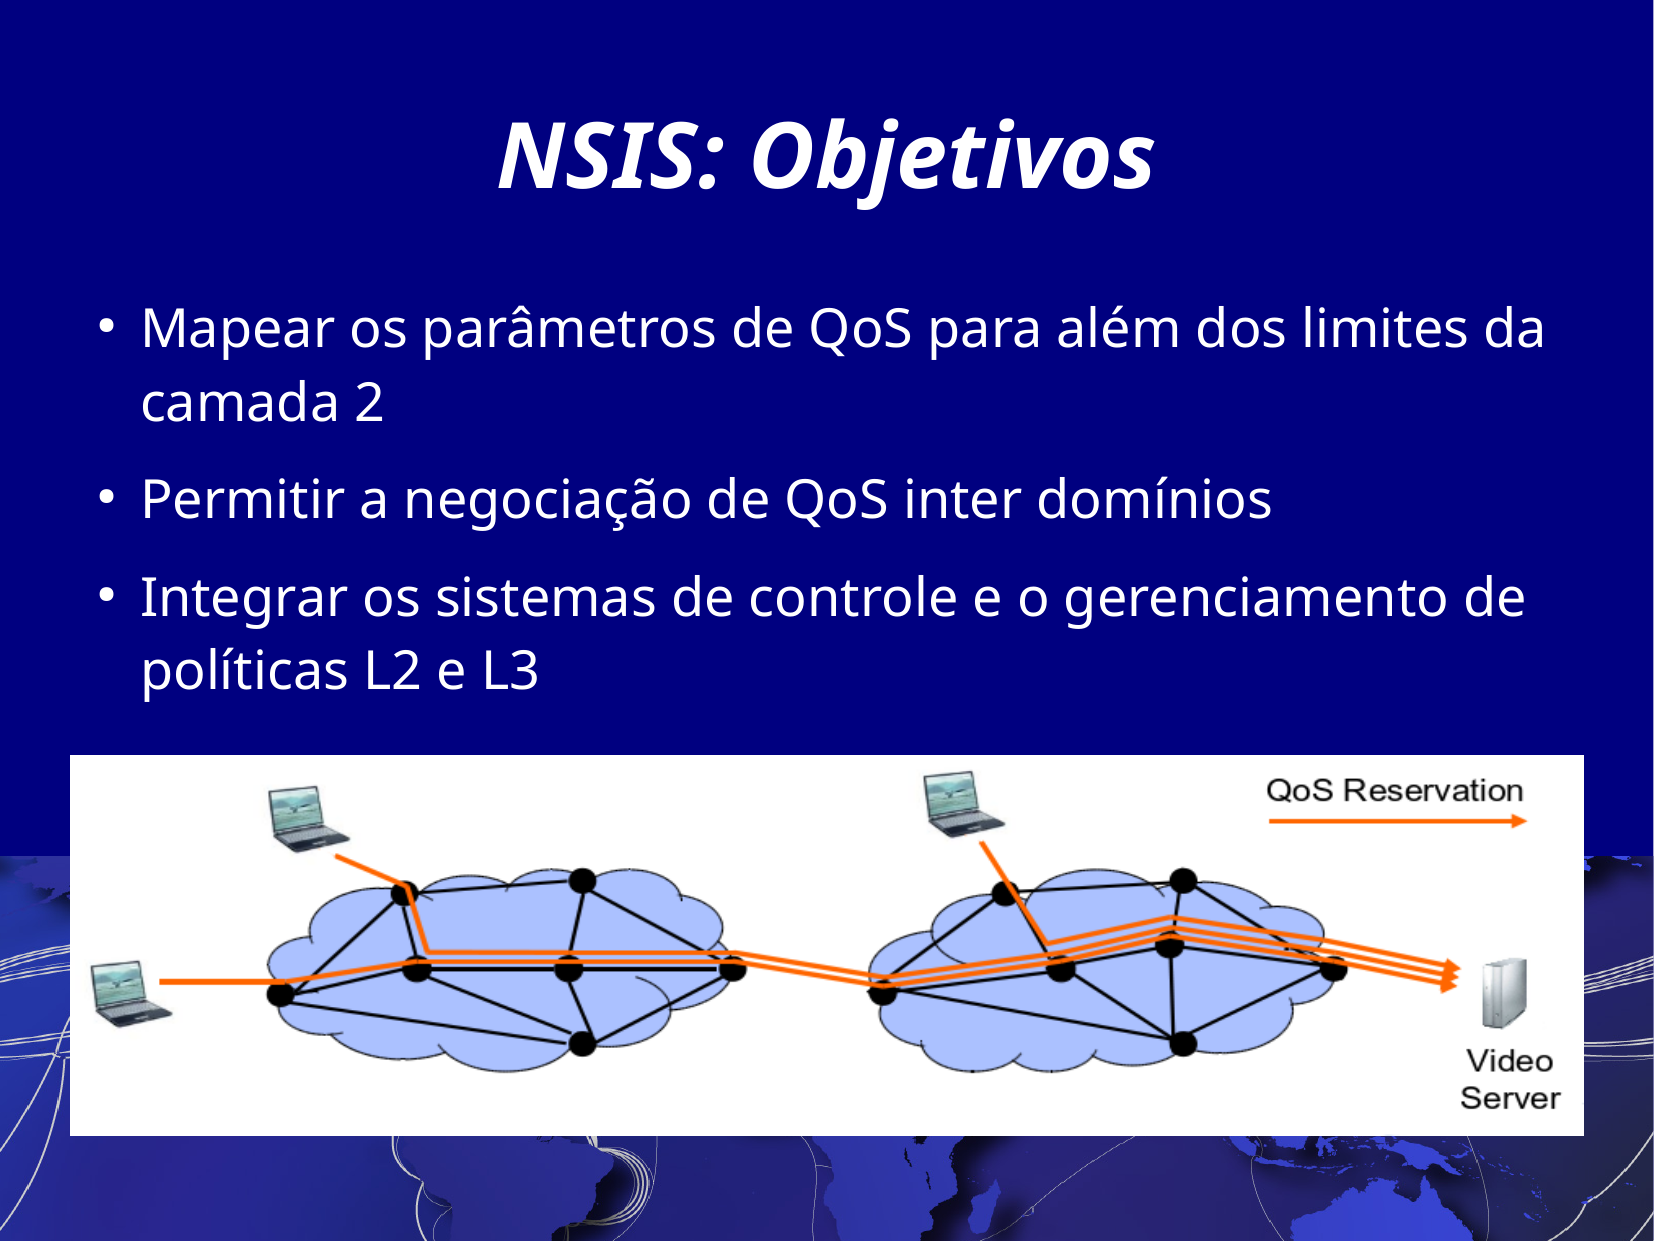

# NSIS: Objetivos
Mapear os parâmetros de QoS para além dos limites da camada 2
Permitir a negociação de QoS inter domínios
Integrar os sistemas de controle e o gerenciamento de políticas L2 e L3